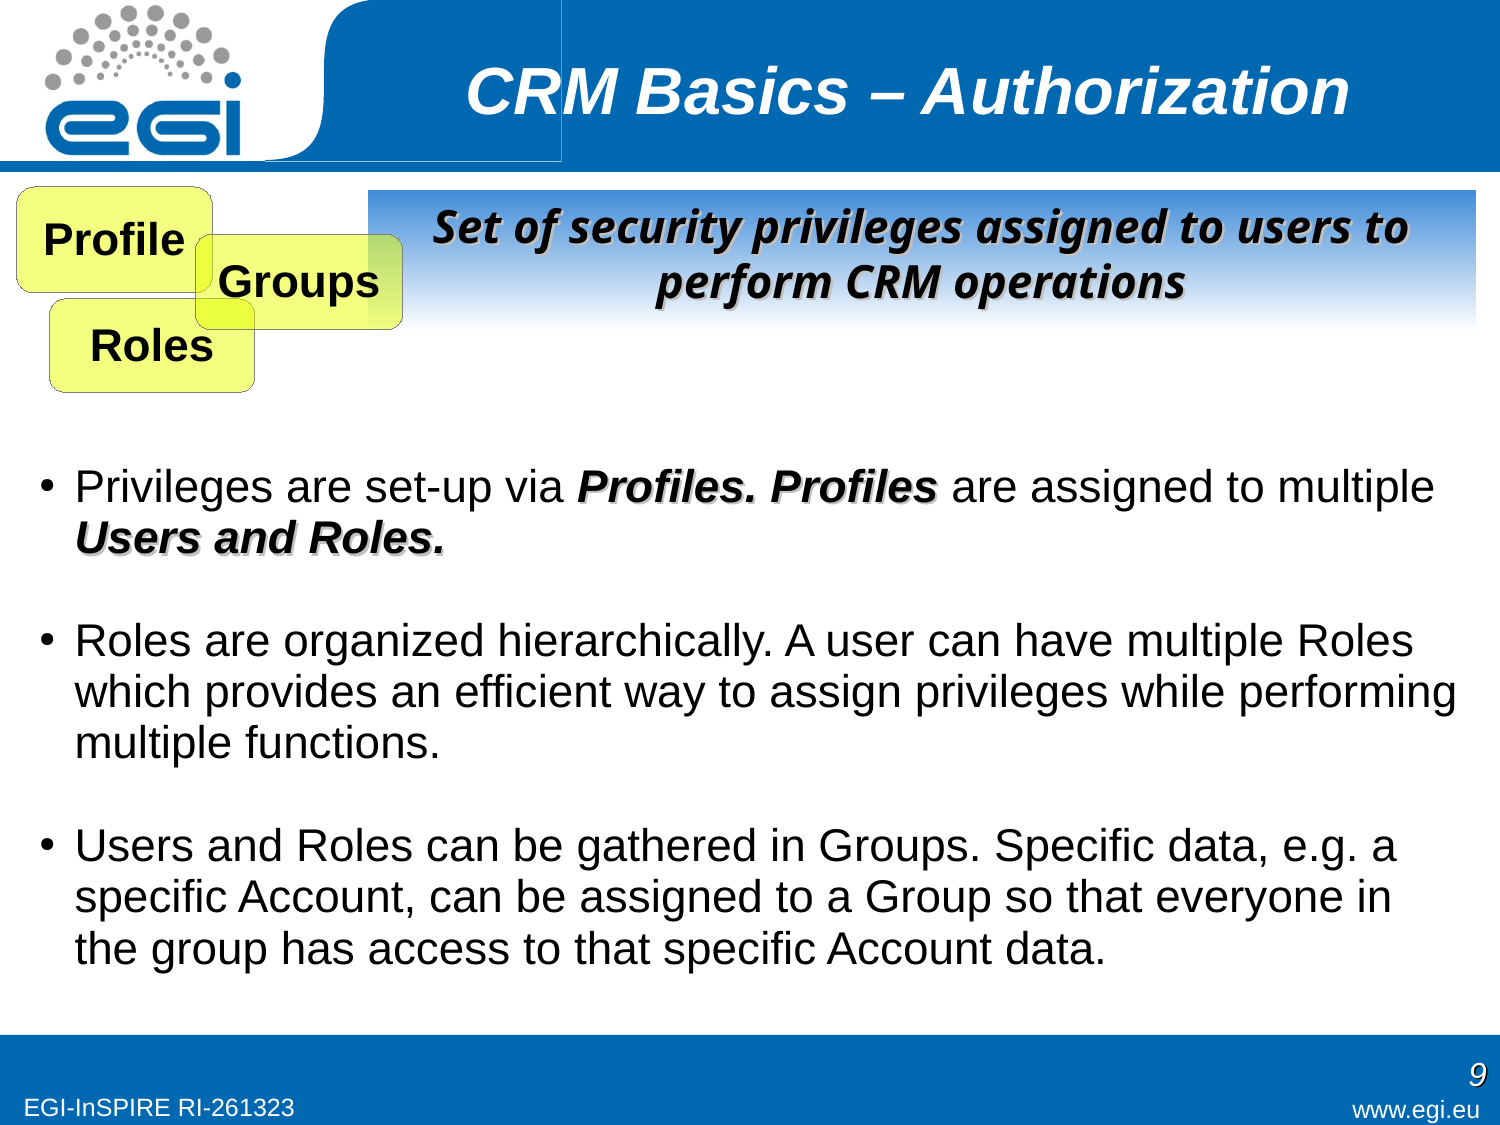

CRM Basics – Authorization
Profile
Set of security privileges assigned to users to perform CRM operations
Groups
Roles
Privileges are set-up via Profiles. Profiles are assigned to multiple Users and Roles.
Roles are organized hierarchically. A user can have multiple Roles which provides an efficient way to assign privileges while performing multiple functions.
Users and Roles can be gathered in Groups. Specific data, e.g. a specific Account, can be assigned to a Group so that everyone in the group has access to that specific Account data.
9